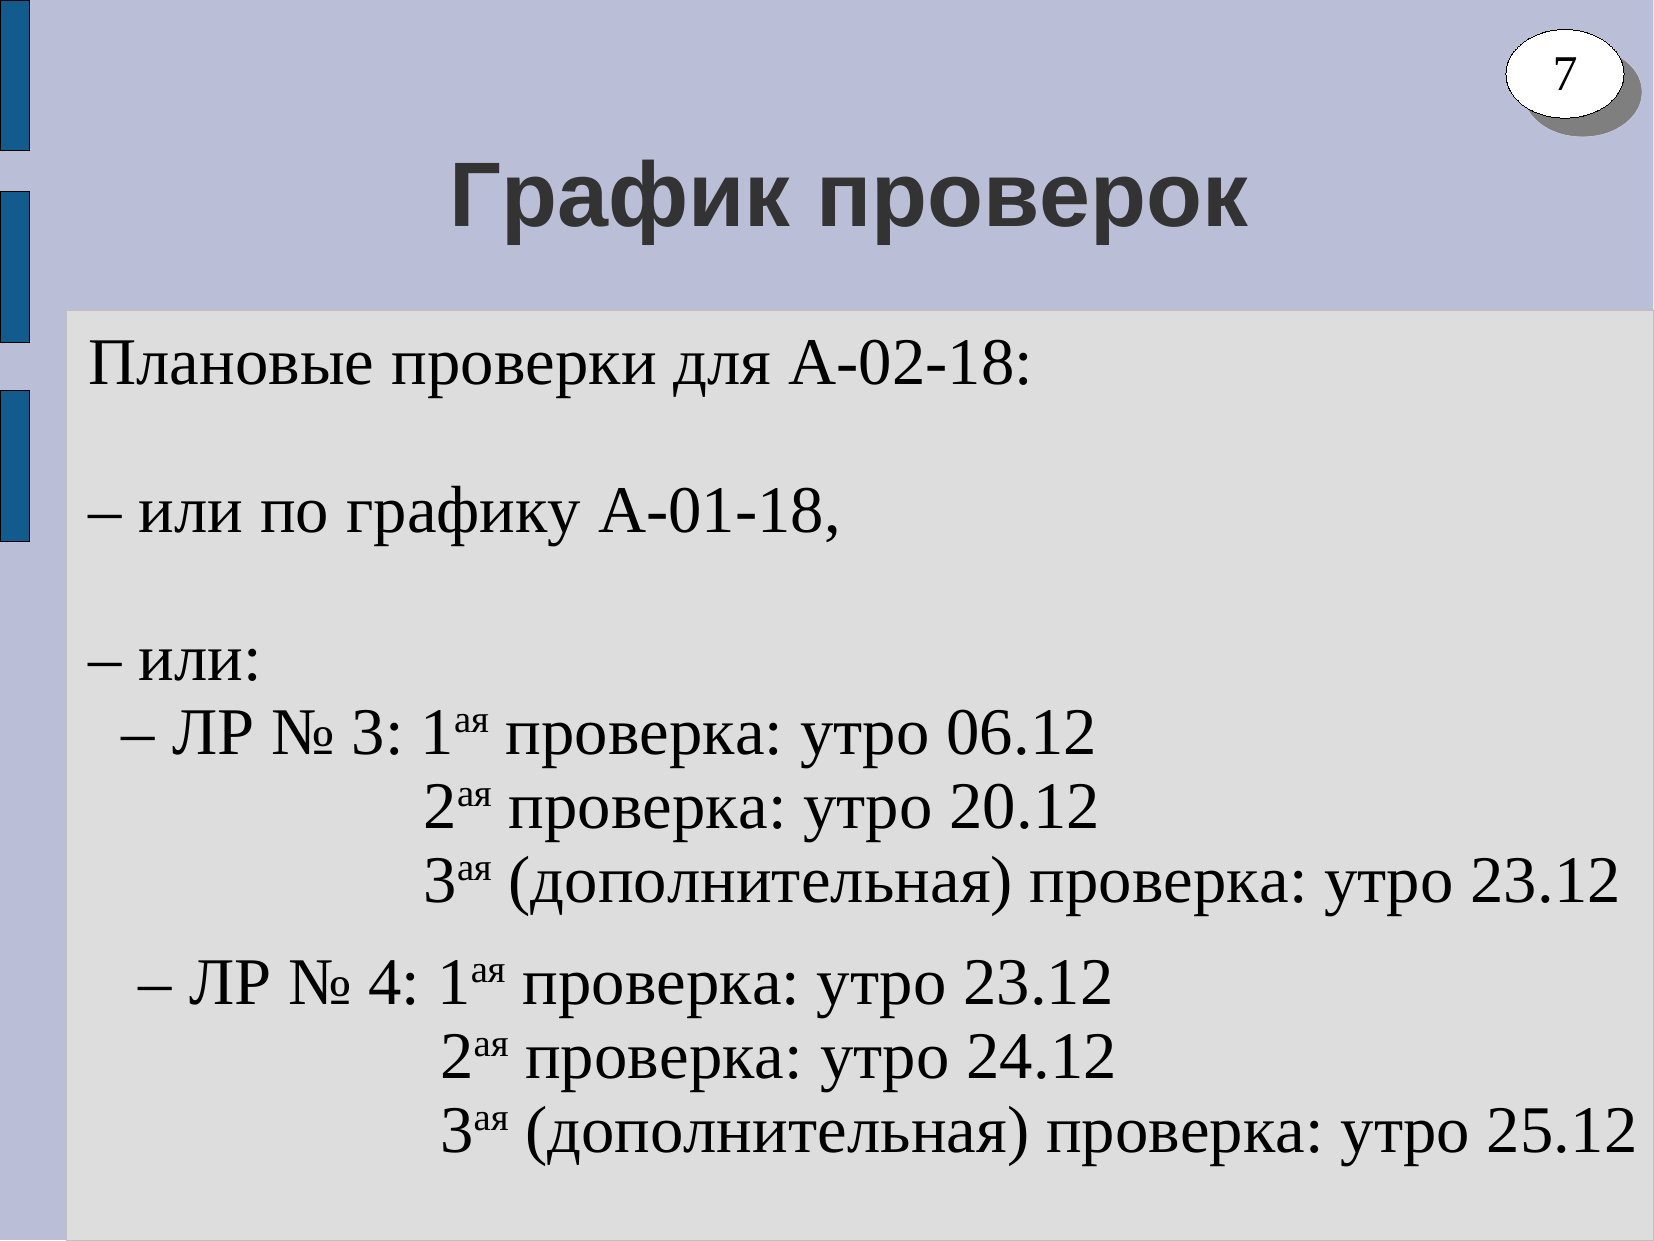

7
# График проверок
Плановые проверки для А-02-18:
– или по графику А-01-18,
– или:
 – ЛР № 3: 1ая проверка: утро 06.12
 2ая проверка: утро 20.12
 3ая (дополнительная) проверка: утро 23.12
 – ЛР № 4: 1ая проверка: утро 23.12
 2ая проверка: утро 24.12
 3ая (дополнительная) проверка: утро 25.12